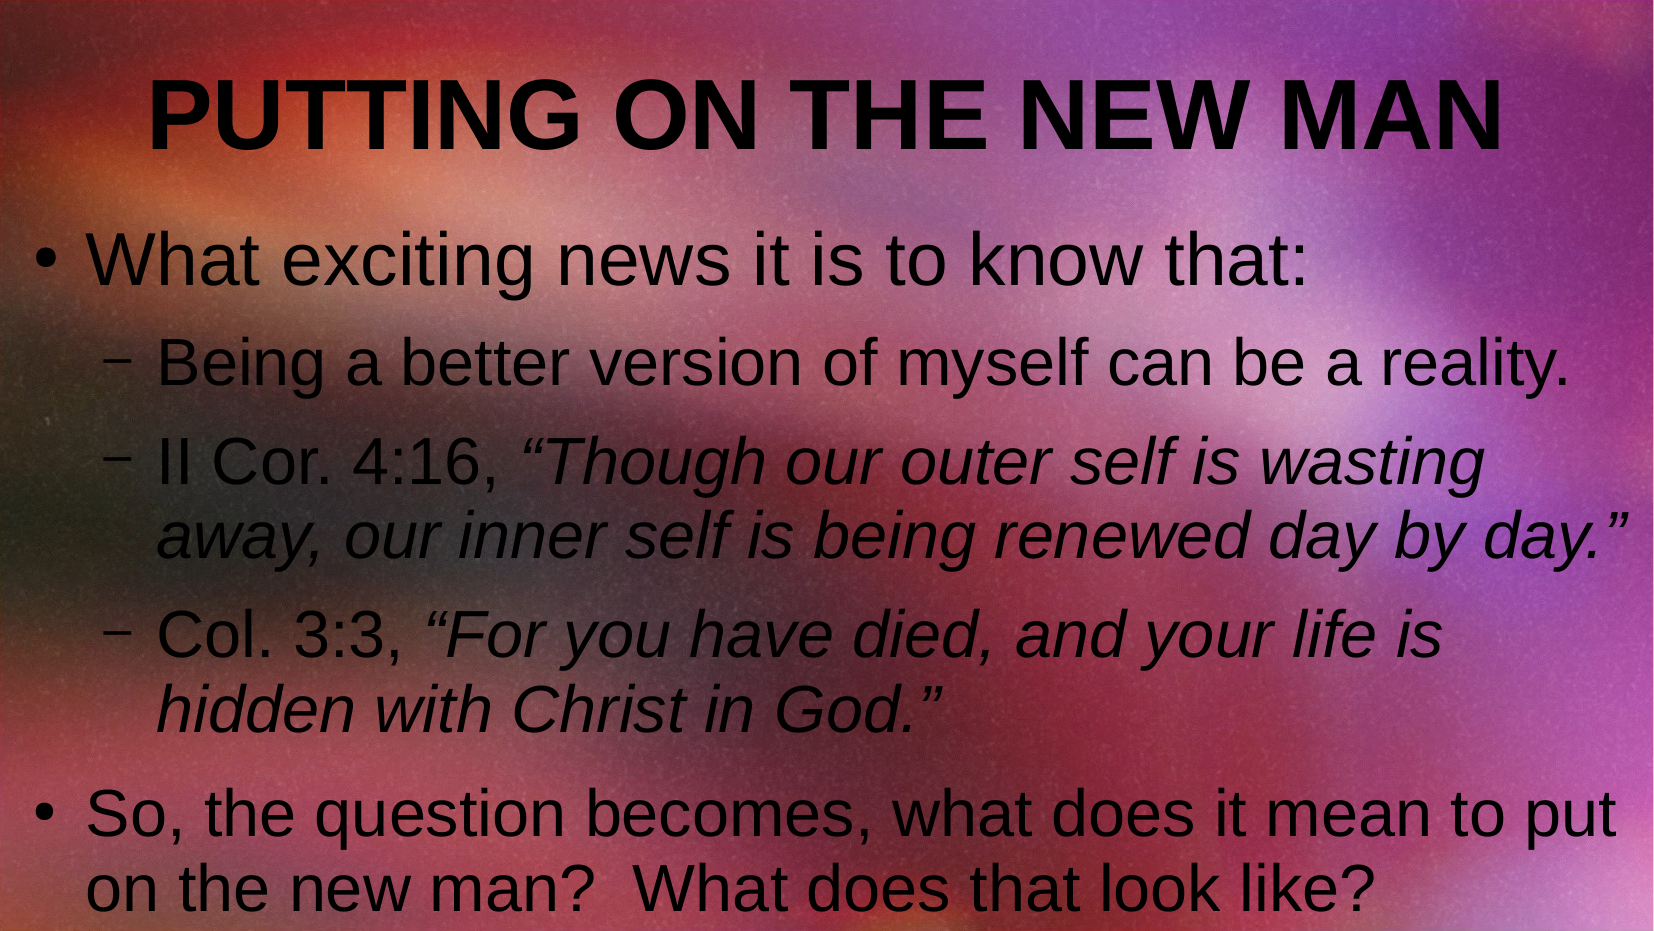

# PUTTING ON THE NEW MAN
What exciting news it is to know that:
Being a better version of myself can be a reality.
II Cor. 4:16, “Though our outer self is wasting away, our inner self is being renewed day by day.”
Col. 3:3, “For you have died, and your life is hidden with Christ in God.”
So, the question becomes, what does it mean to put on the new man? What does that look like?